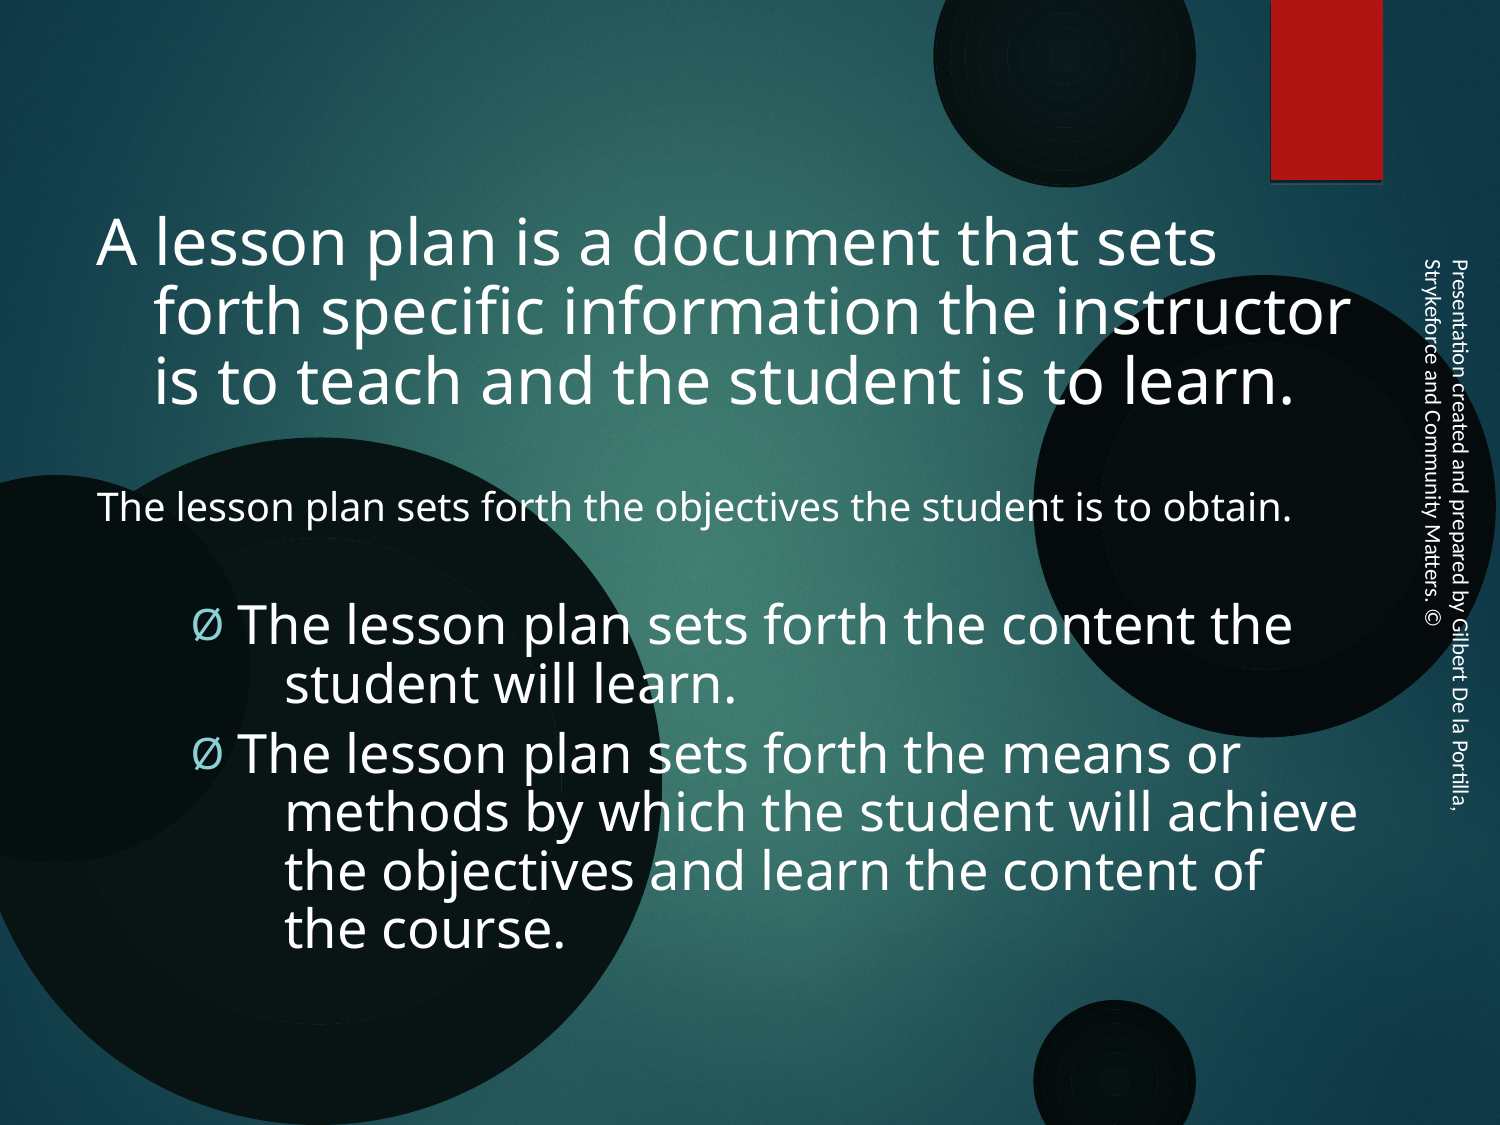

# A lesson plan is a document that sets forth specific information the instructor is to teach and the student is to learn.
The lesson plan sets forth the objectives the student is to obtain.
The lesson plan sets forth the content the student will learn.
The lesson plan sets forth the means or methods by which the student will achieve the objectives and learn the content of the course.
Presentation created and prepared by Gilbert De la Portilla, Strykeforce and Community Matters. ©